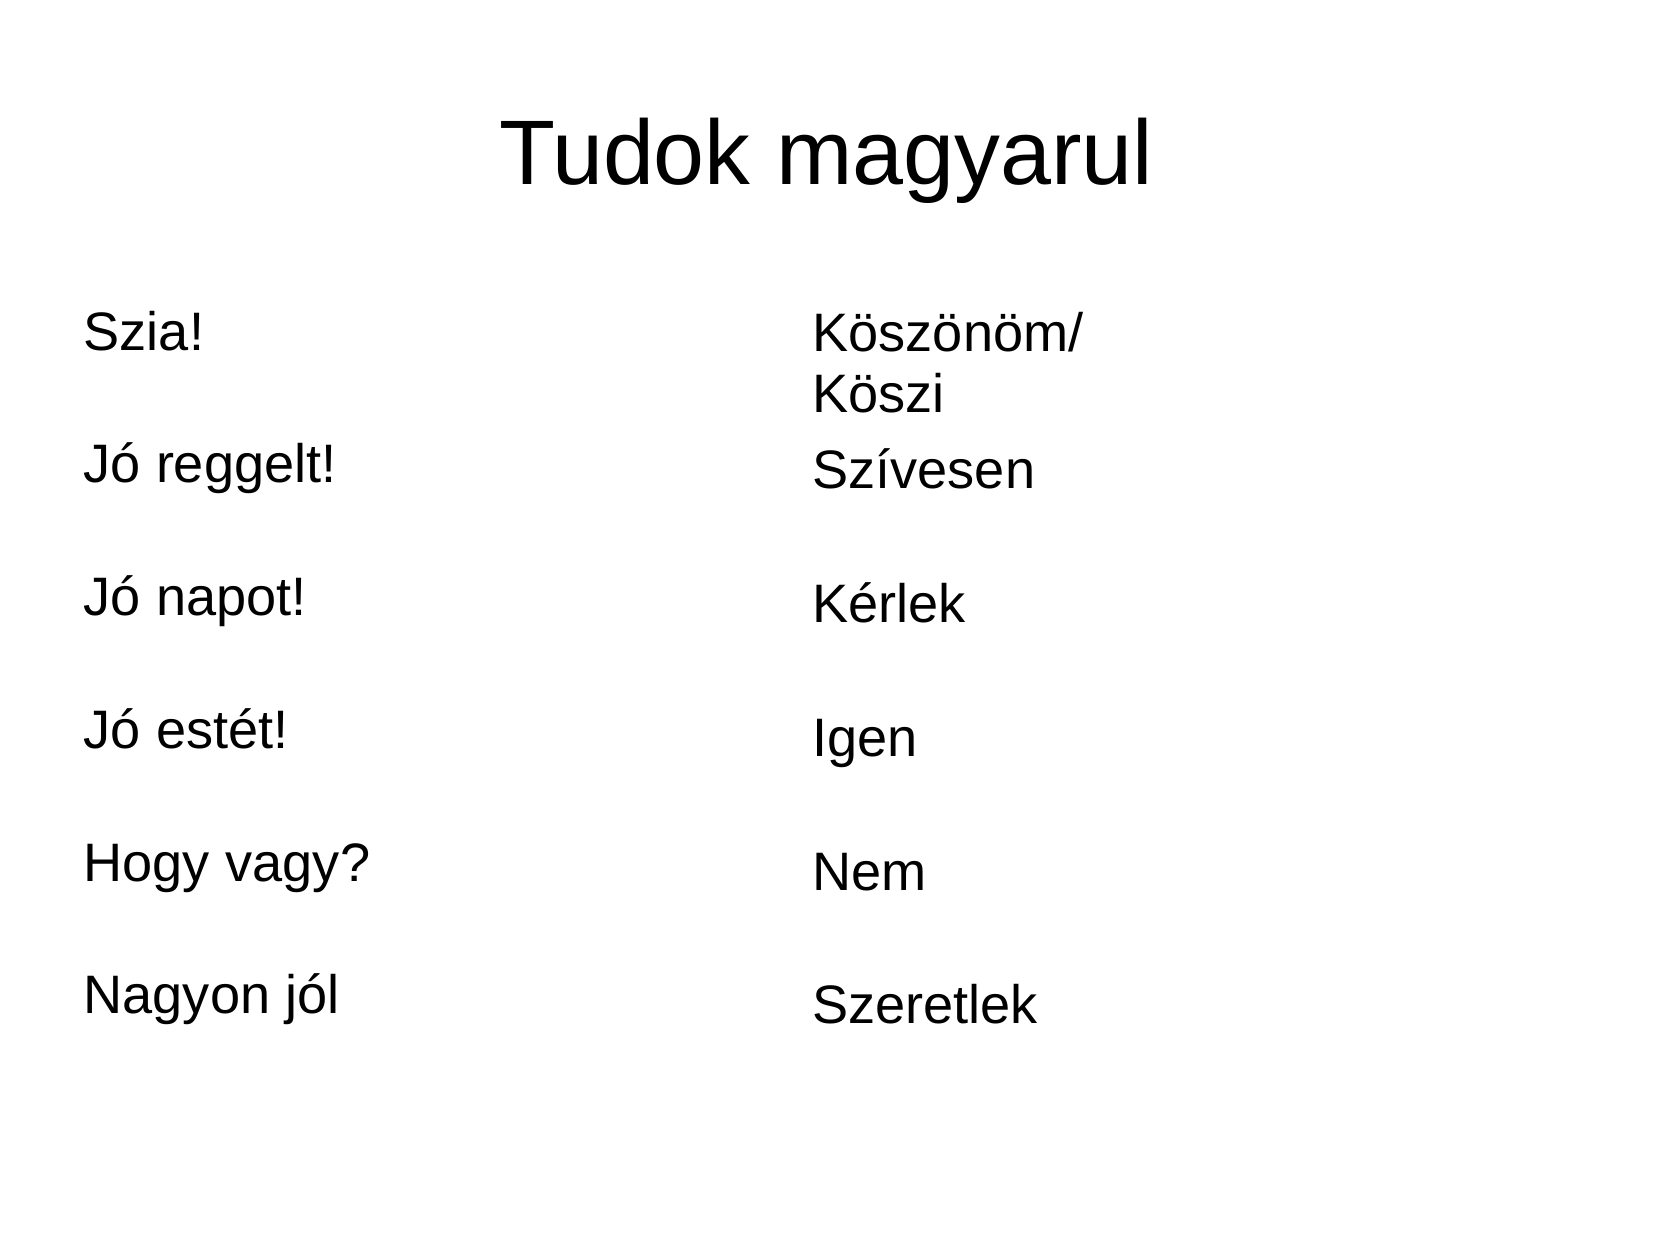

# Tudok magyarul
| Szia! | |
| --- | --- |
| Jó reggelt! | |
| Jó napot! | |
| Jó estét! | |
| Hogy vagy? | |
| Nagyon jól | |
| Köszönöm/ Köszi | |
| --- | --- |
| Szívesen | |
| Kérlek | |
| Igen | |
| Nem | |
| Szeretlek | |